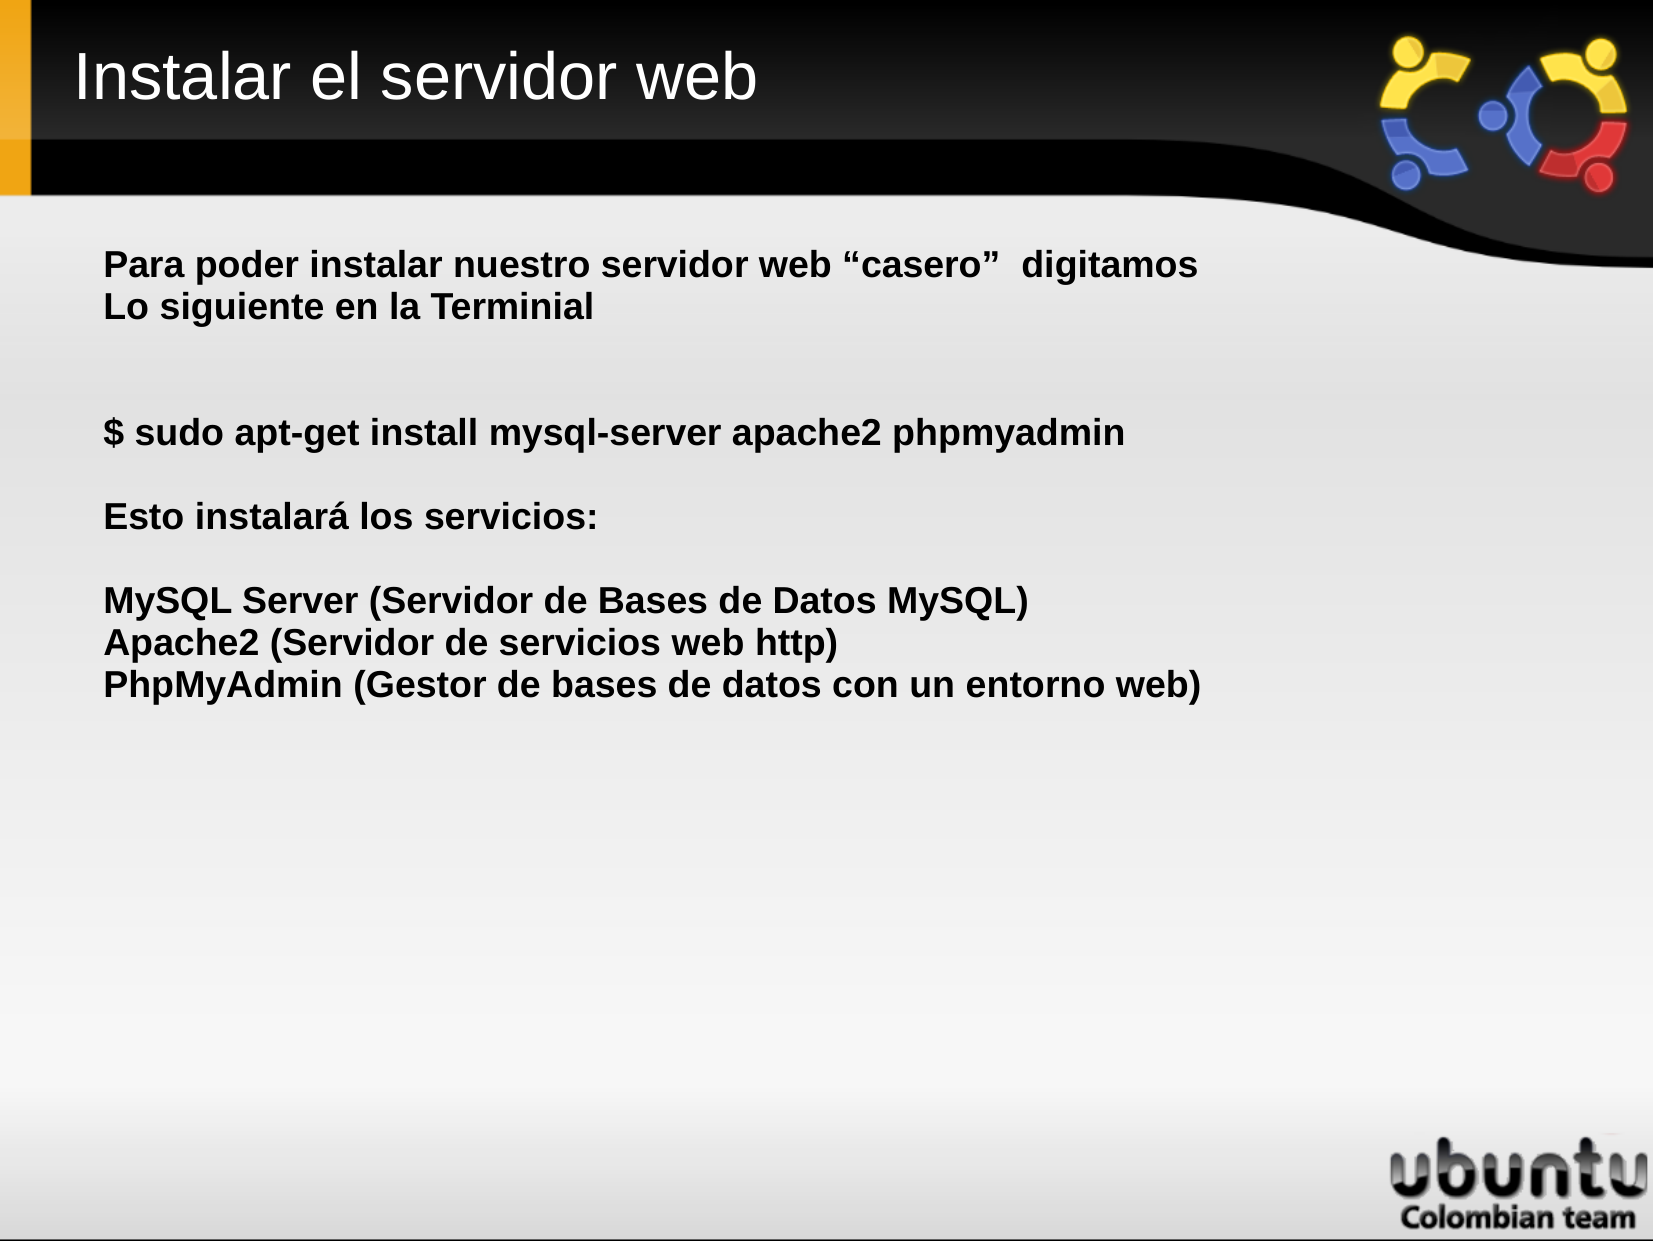

Instalar el servidor web
Para poder instalar nuestro servidor web “casero” digitamos
Lo siguiente en la Terminial
$ sudo apt-get install mysql-server apache2 phpmyadmin
Esto instalará los servicios:
MySQL Server (Servidor de Bases de Datos MySQL)
Apache2 (Servidor de servicios web http)
PhpMyAdmin (Gestor de bases de datos con un entorno web)